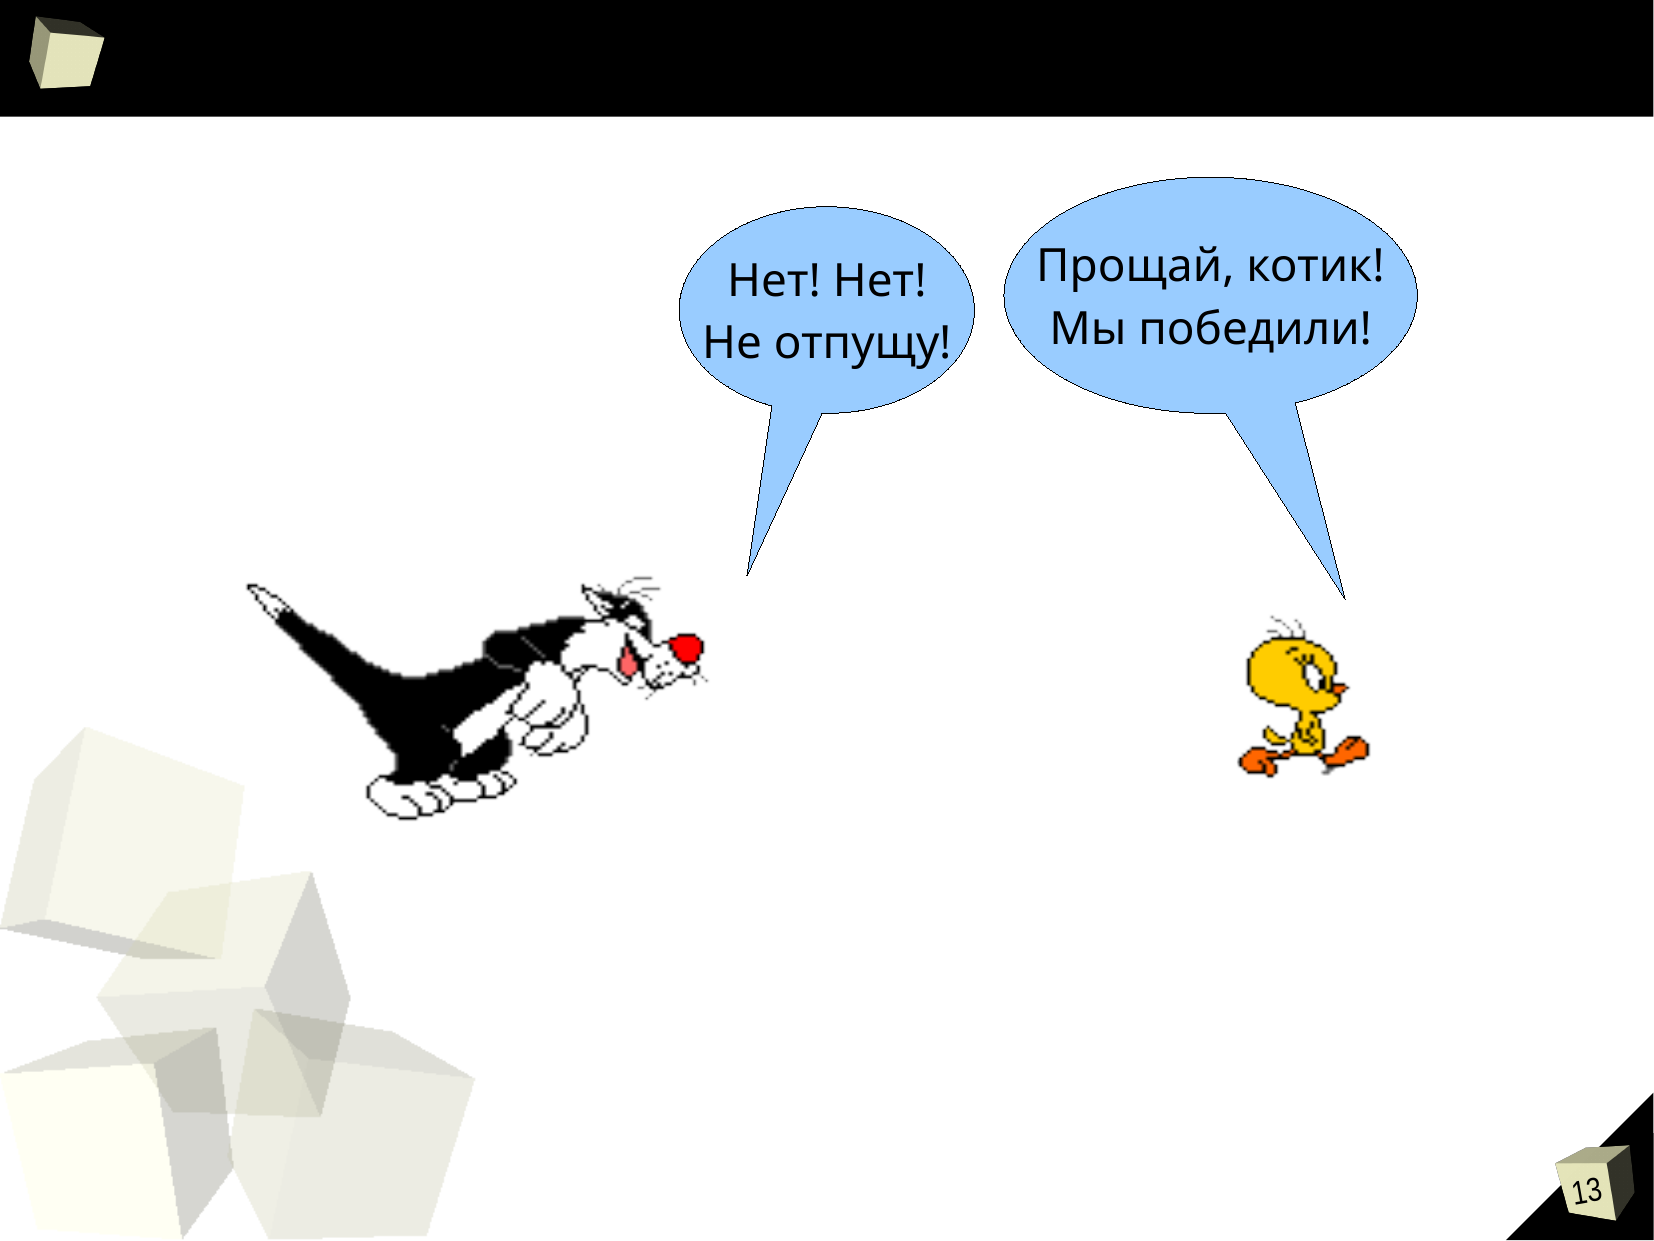

Прощай, котик!
Мы победили!
Нет! Нет!
Не отпущу!